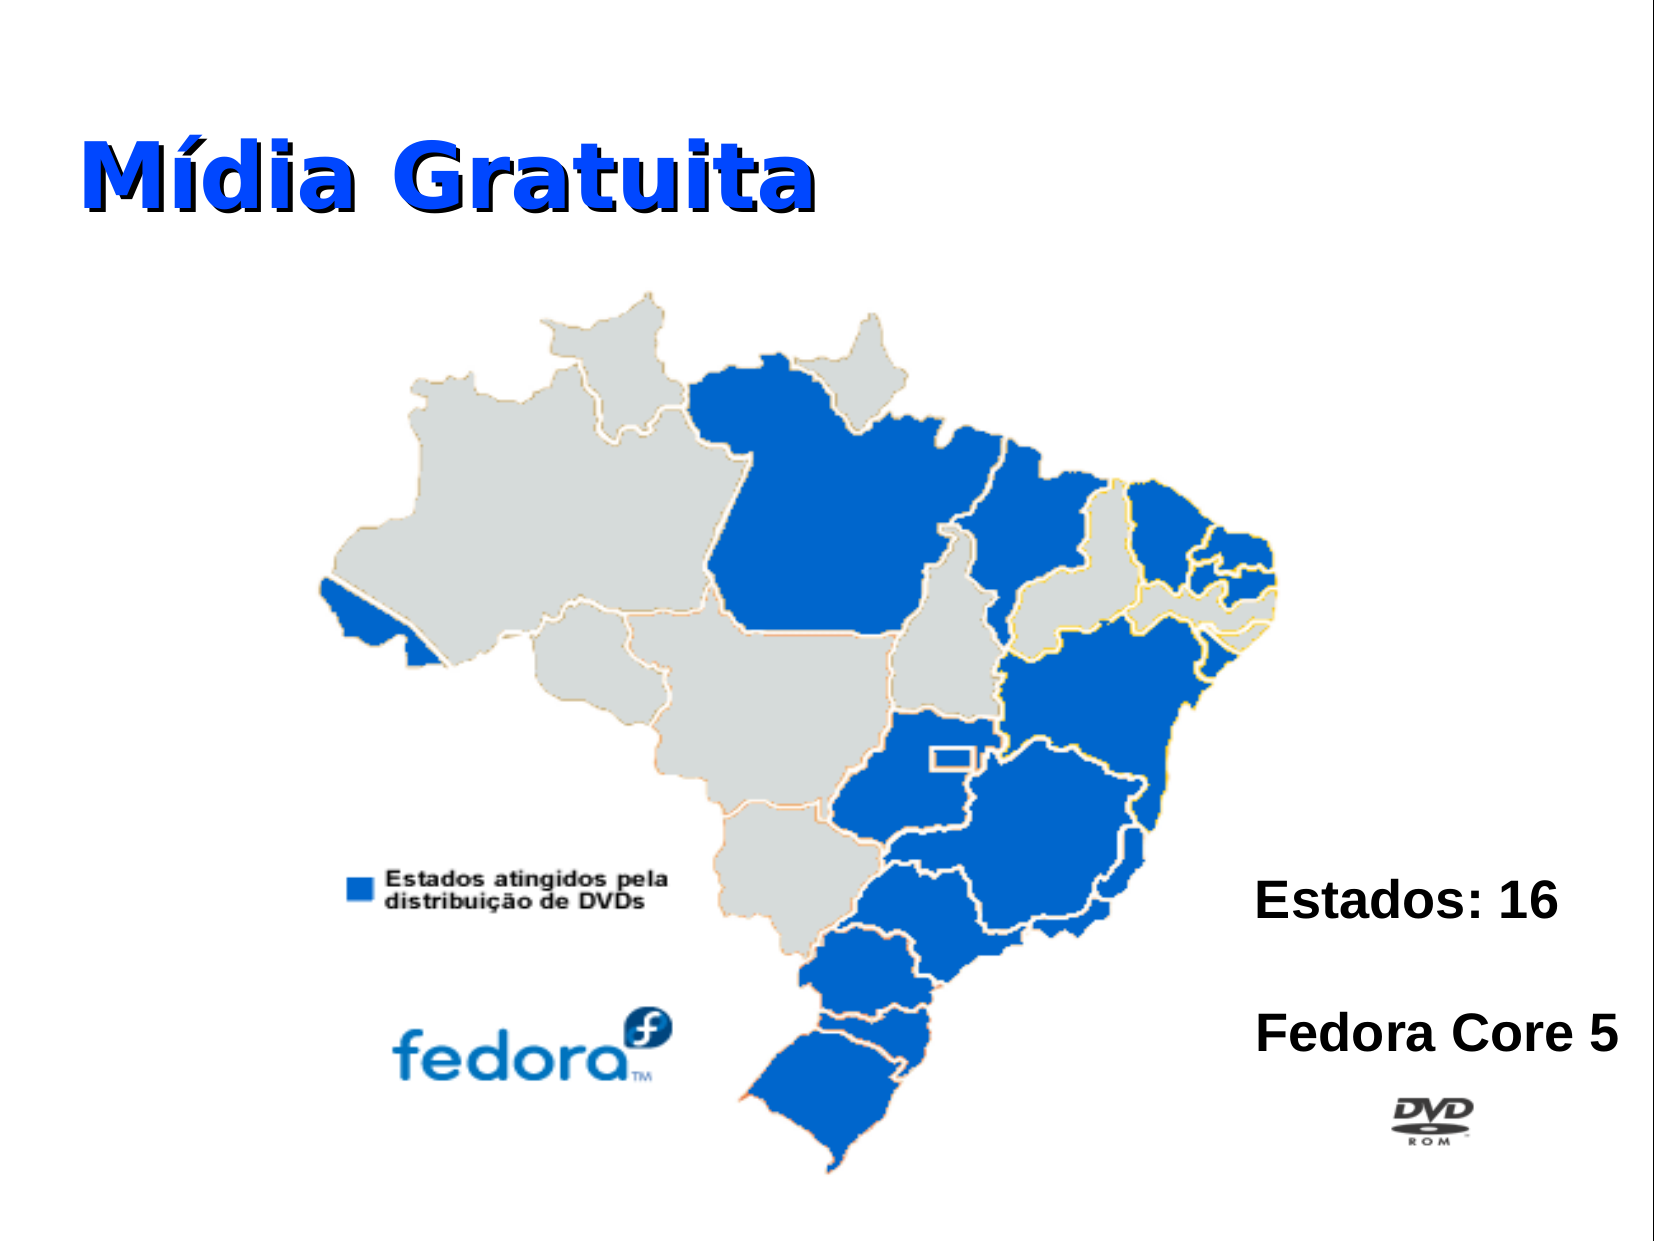

#
Mídia Gratuita
Estados: 16
Fedora Core 5